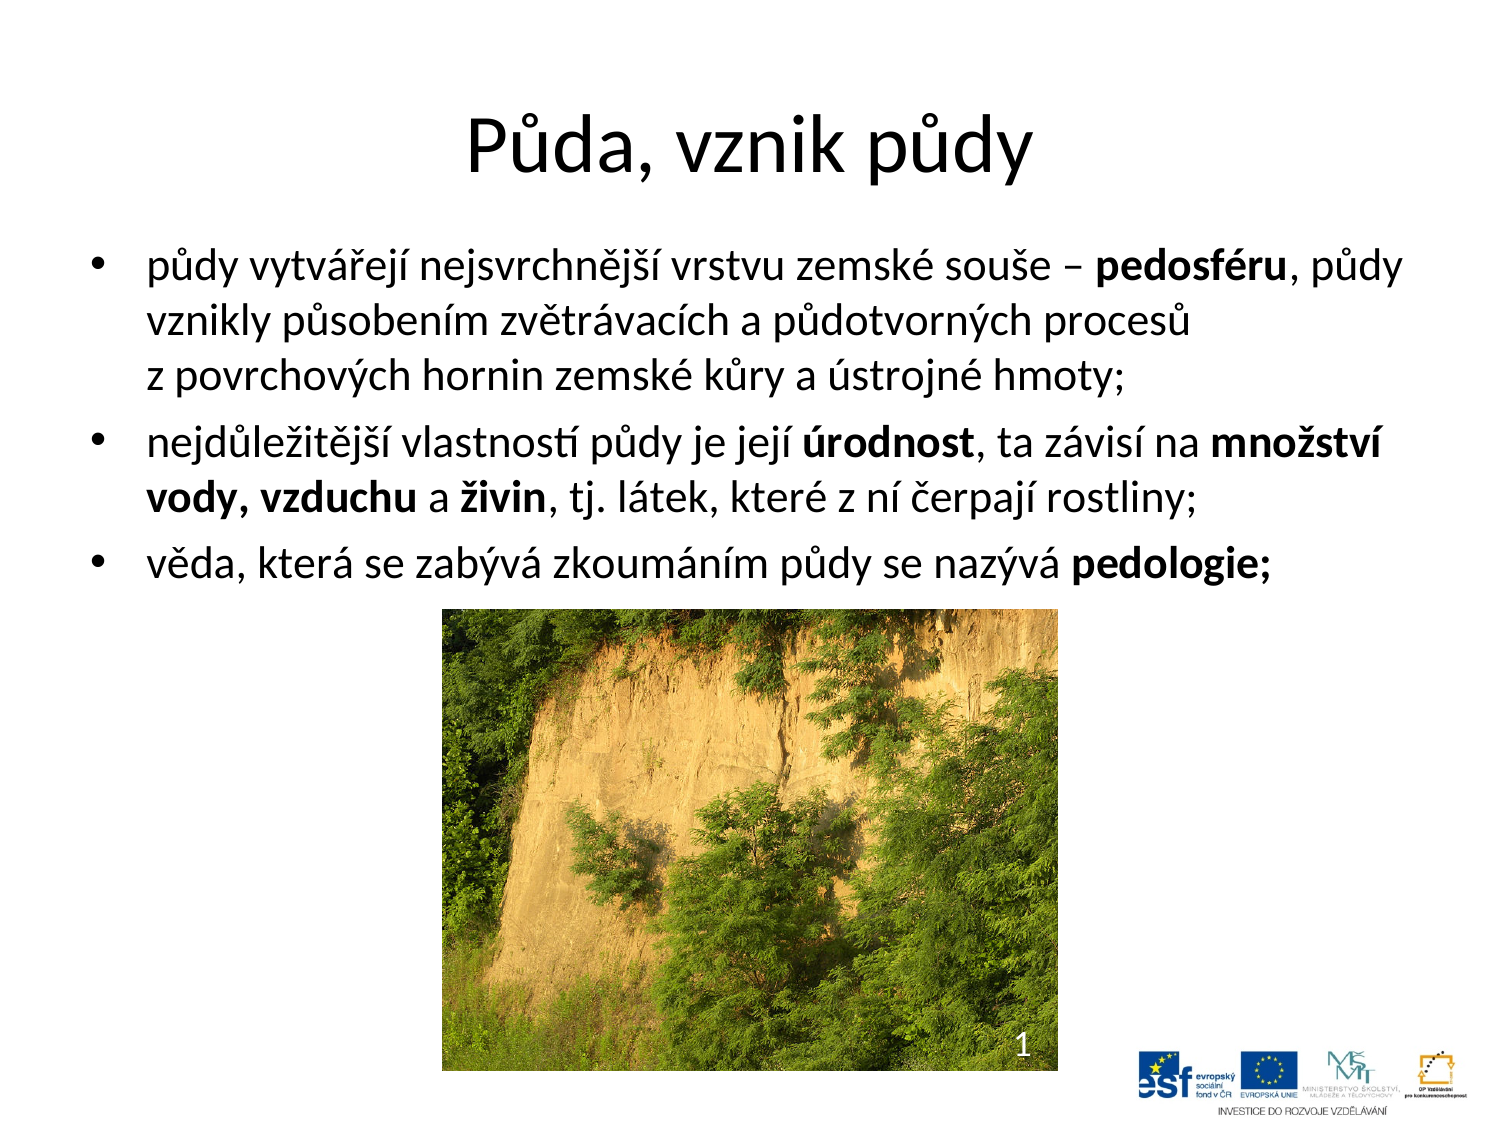

# Půda, vznik půdy
půdy vytvářejí nejsvrchnější vrstvu zemské souše – pedosféru, půdy vznikly působením zvětrávacích a půdotvorných procesů
z povrchových hornin zemské kůry a ústrojné hmoty;
nejdůležitější vlastností půdy je její úrodnost, ta závisí na množství vody, vzduchu a živin, tj. látek, které z ní čerpají rostliny;
věda, která se zabývá zkoumáním půdy se nazývá pedologie;
1